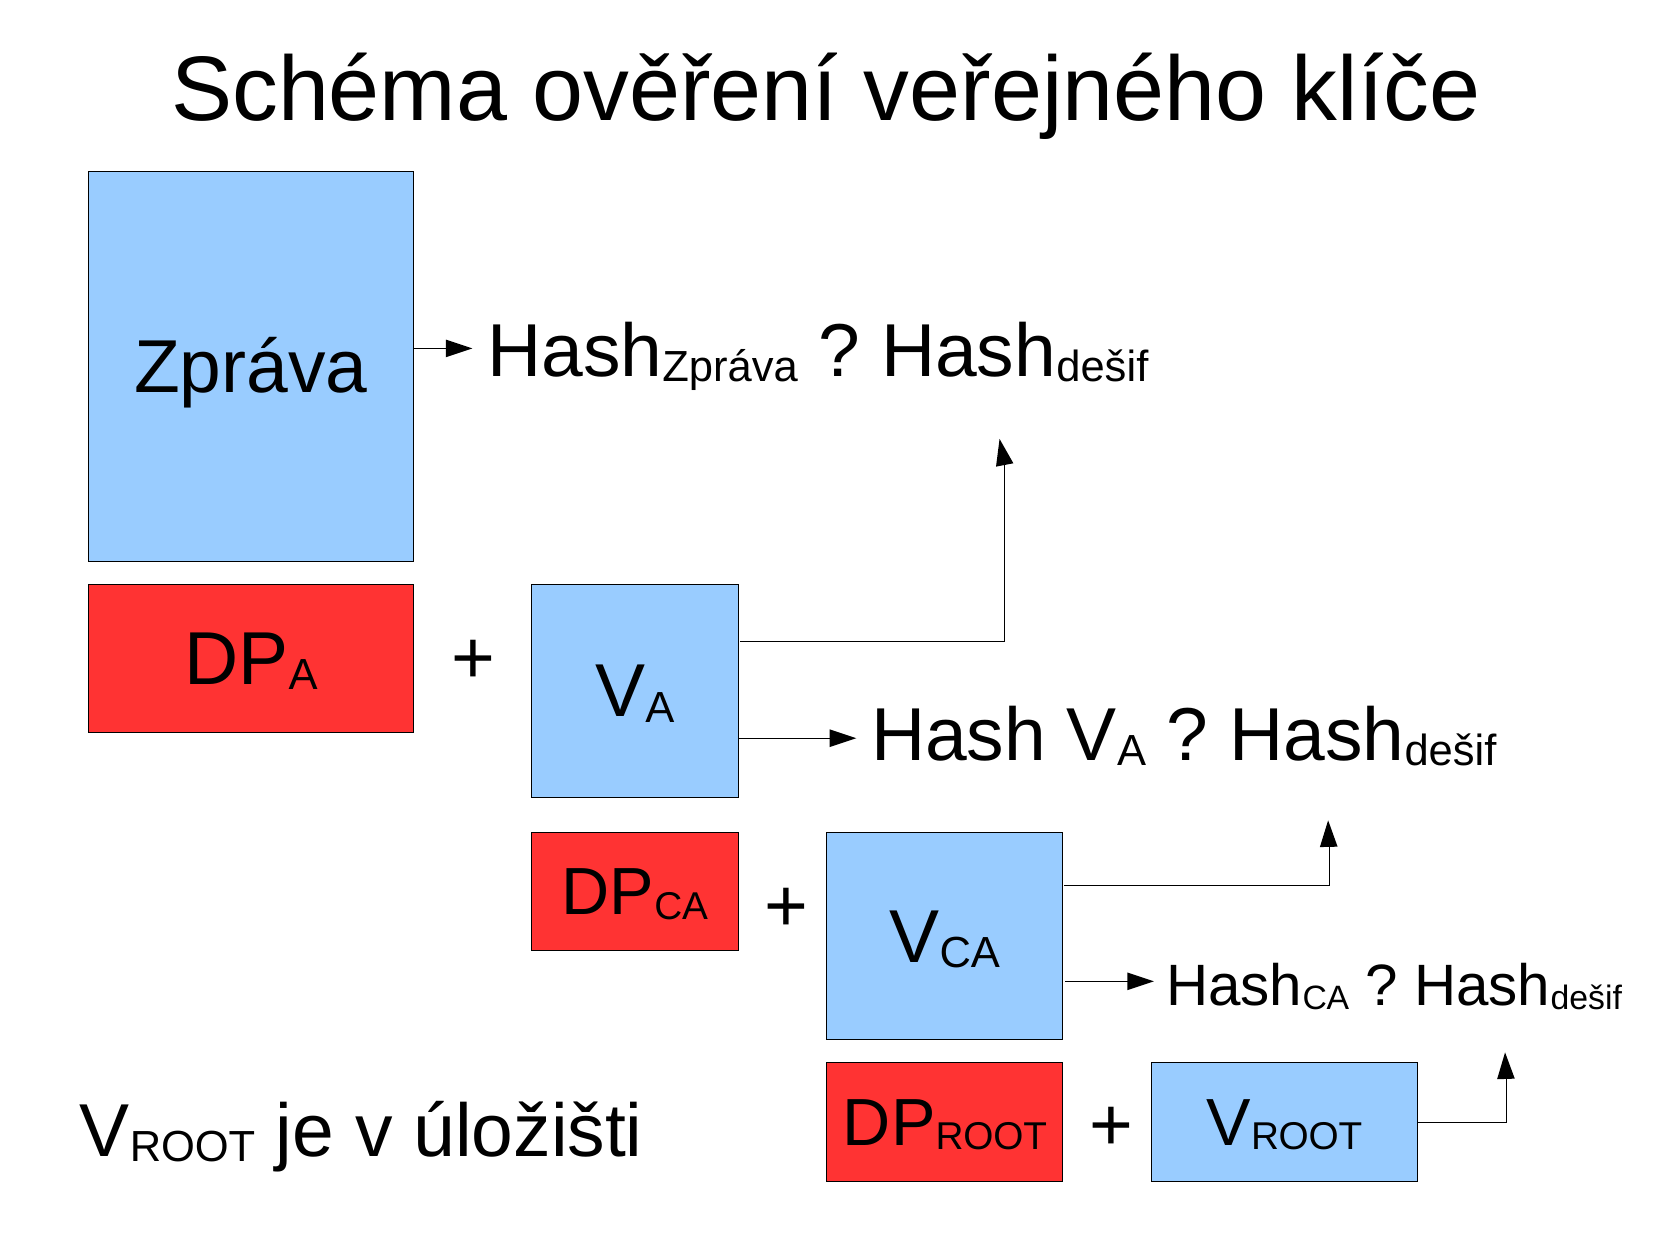

# Schéma ověření veřejného klíče
Zpráva
HashZpráva ? Hashdešif
DPA
VA
+
Hash VA ? Hashdešif
DPCA
VCA
+
HashCA ? Hashdešif
DPROOT
VROOT
+
VROOT je v úložišti